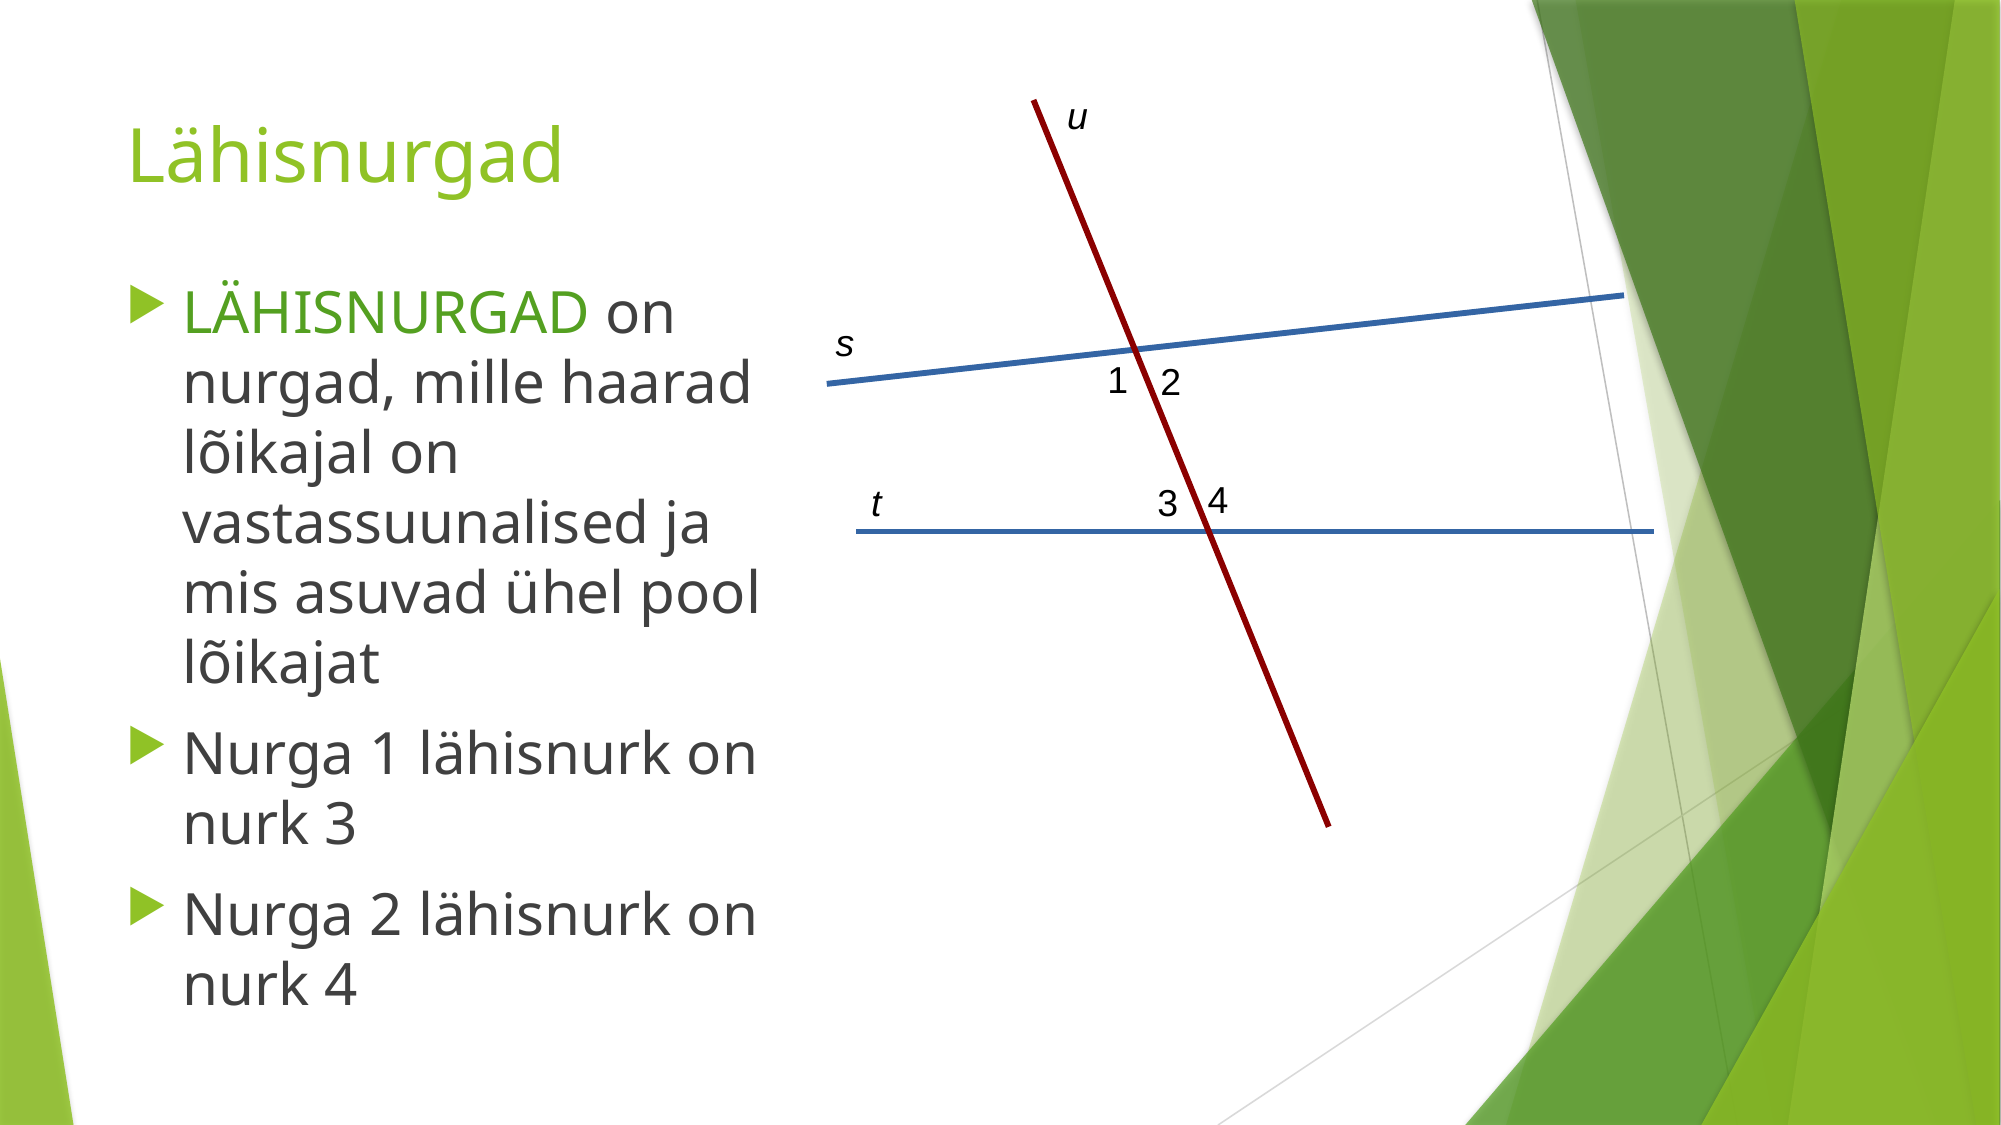

u
# Lähisnurgad
LÄHISNURGAD on nurgad, mille haarad lõikajal on vastassuunalised ja mis asuvad ühel pool lõikajat
Nurga 1 lähisnurk on nurk 3
Nurga 2 lähisnurk on nurk 4
s
1
2
4
t
3